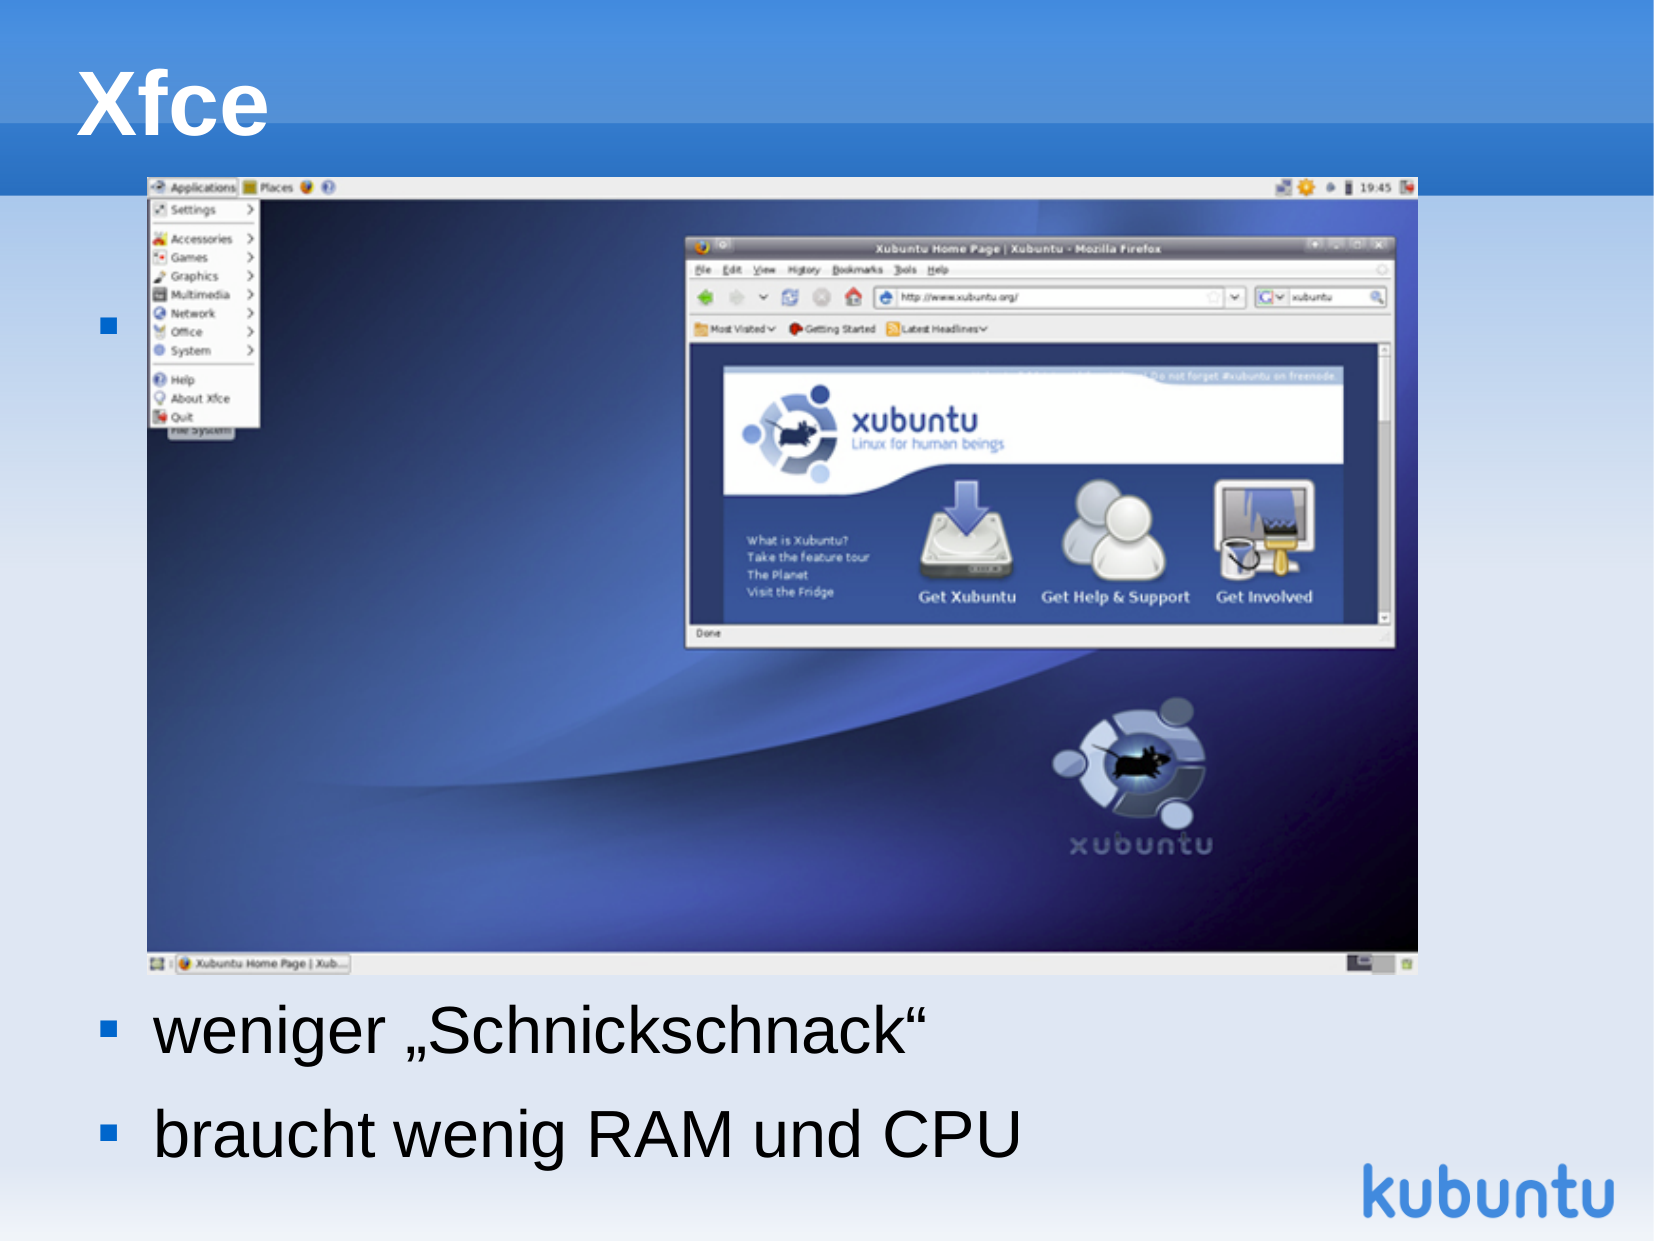

# Xfce
weniger „Schnickschnack“
braucht wenig RAM und CPU